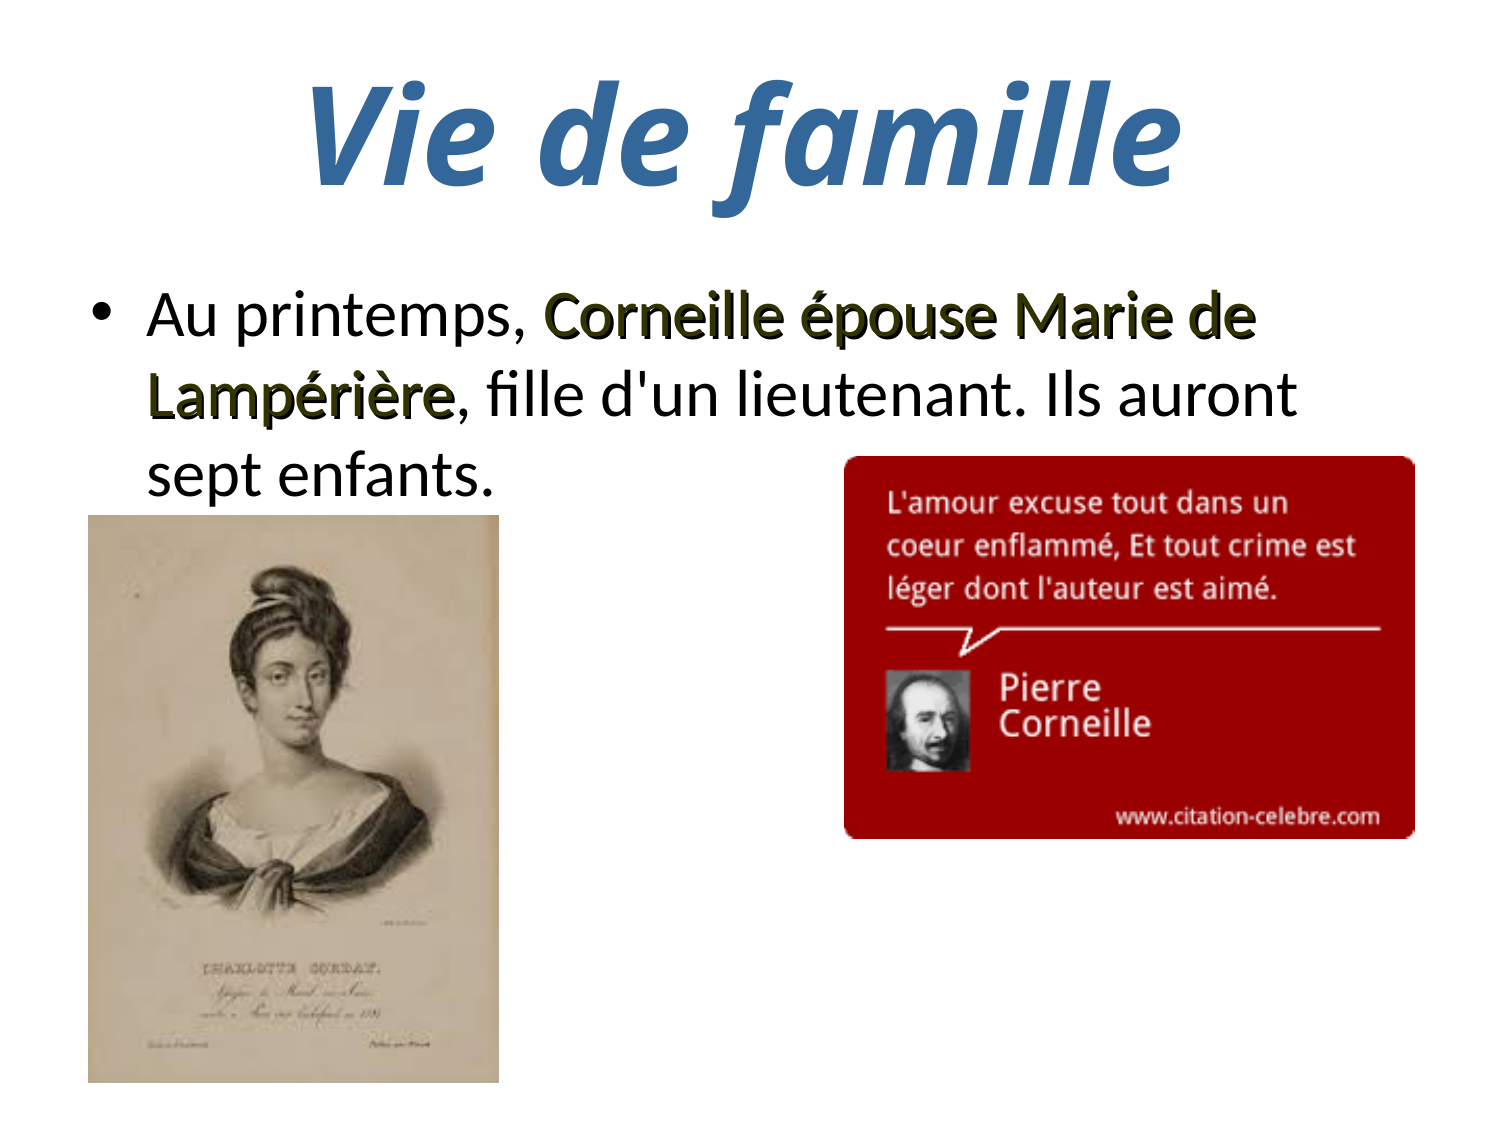

# Vie de famille
Au printemps, Corneille épouse Marie de Lampérière, fille d'un lieutenant. Ils auront sept enfants.